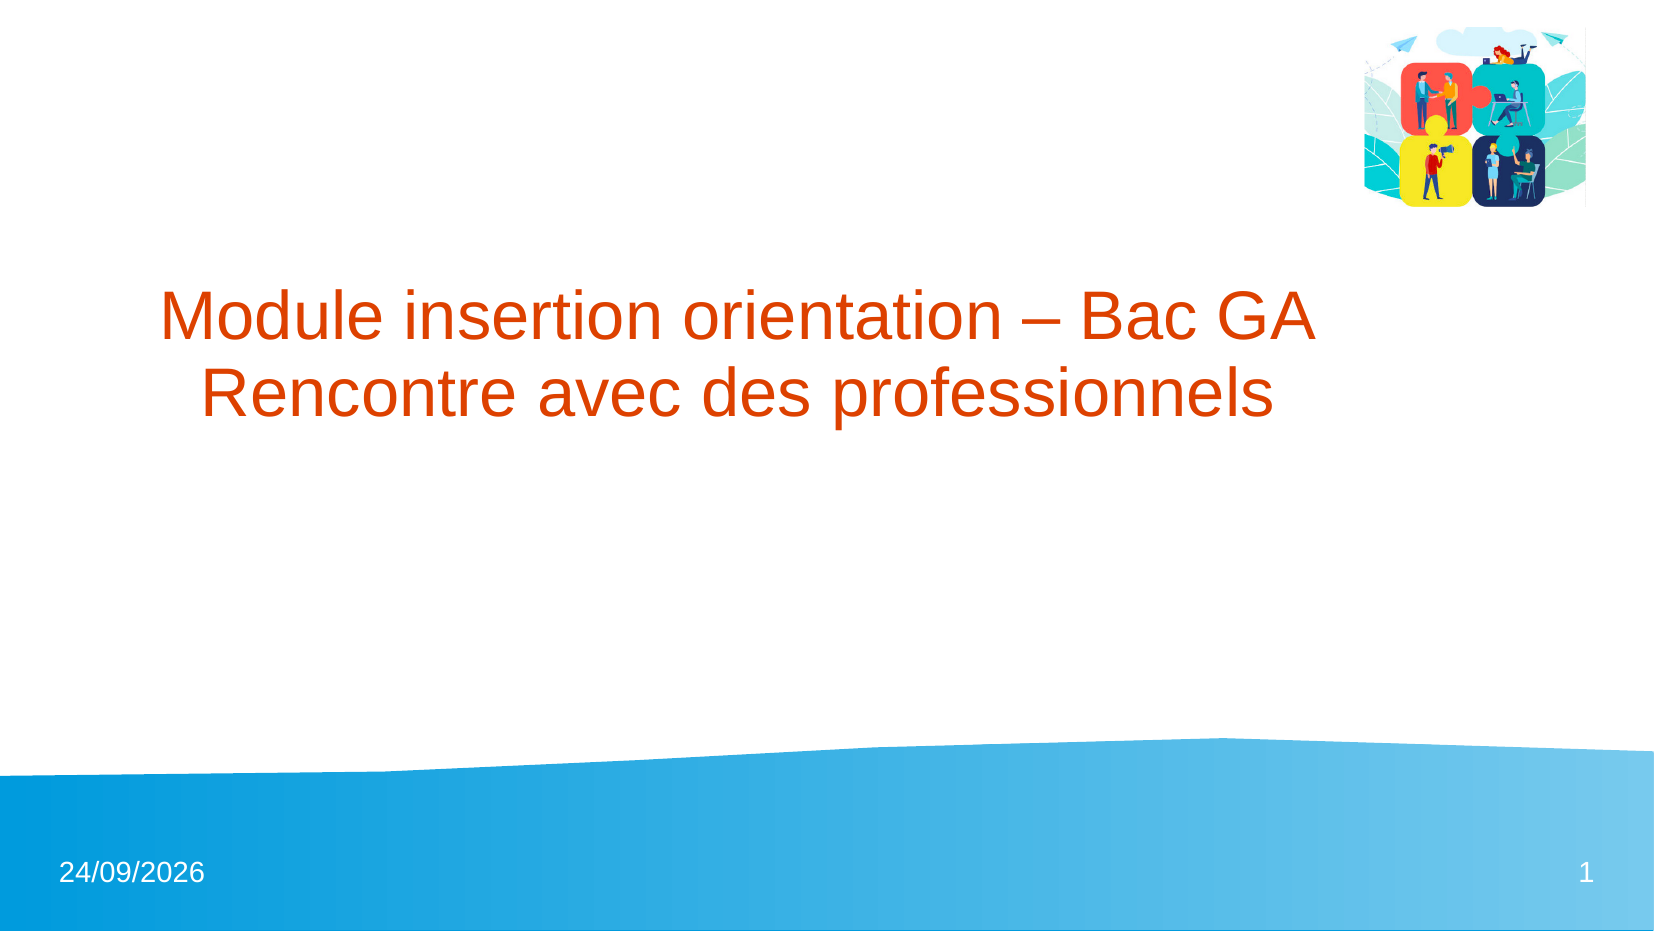

# Module insertion orientation – Bac GA Rencontre avec des professionnels